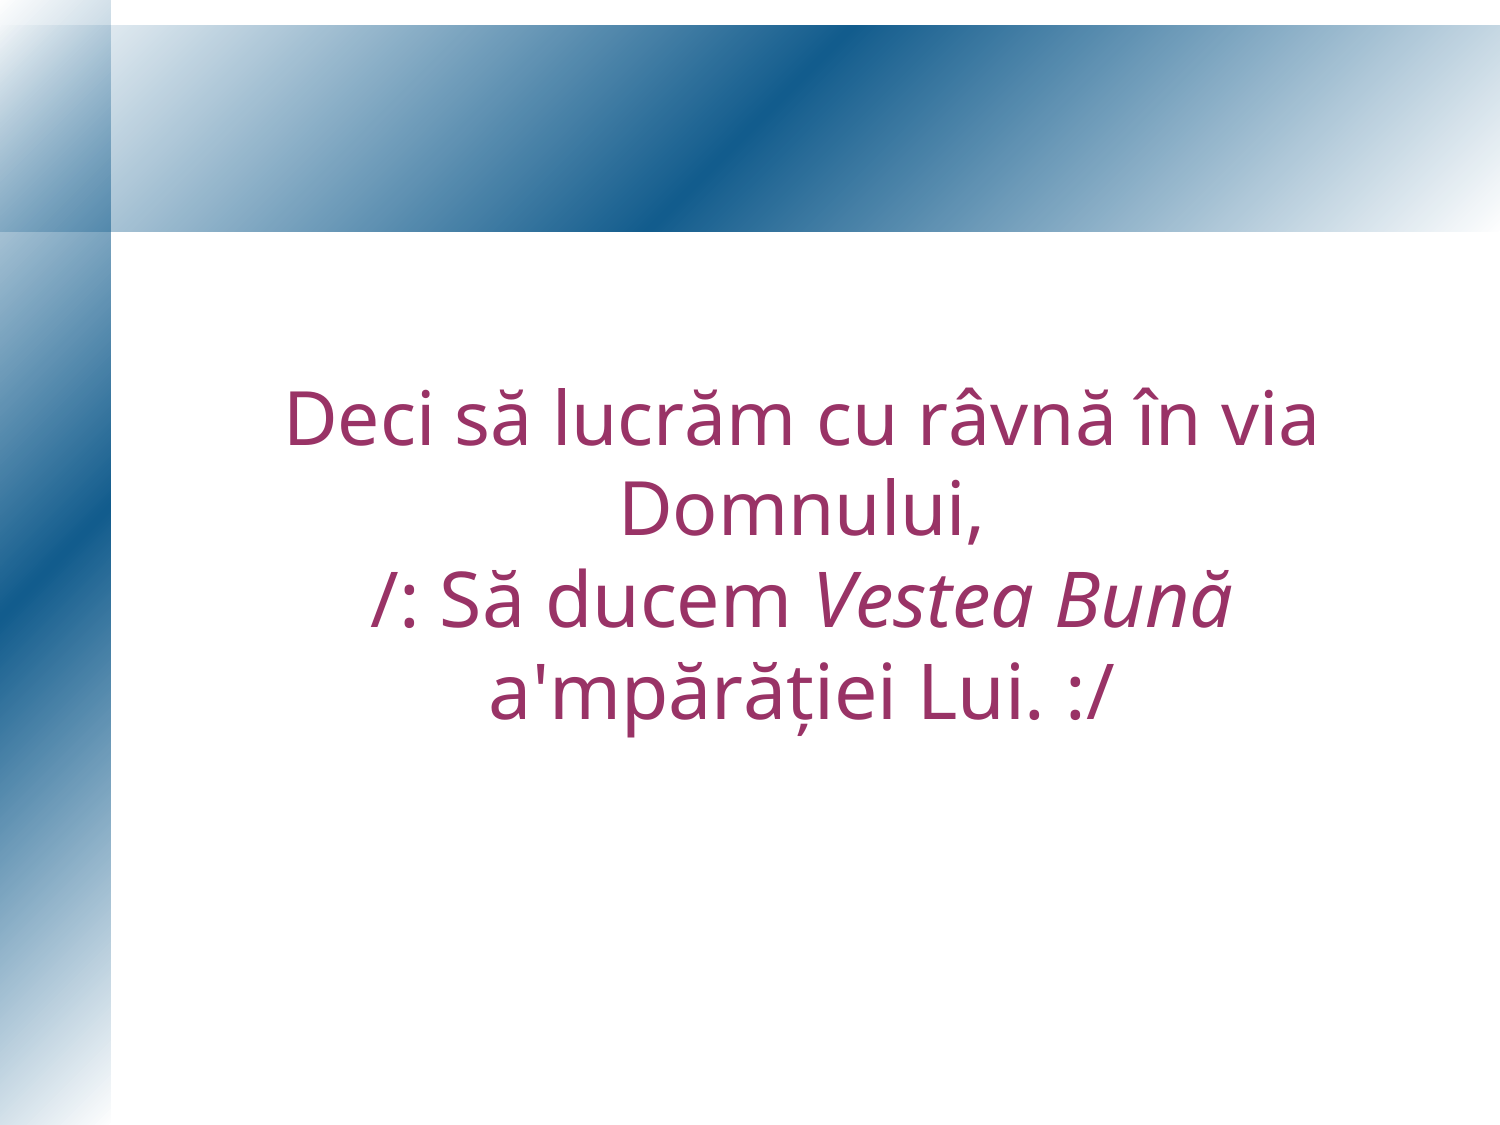

Deci să lucrăm cu râvnă în via Domnului,
 /: Să ducem Vestea Bună
a'mpărăţiei Lui. :/